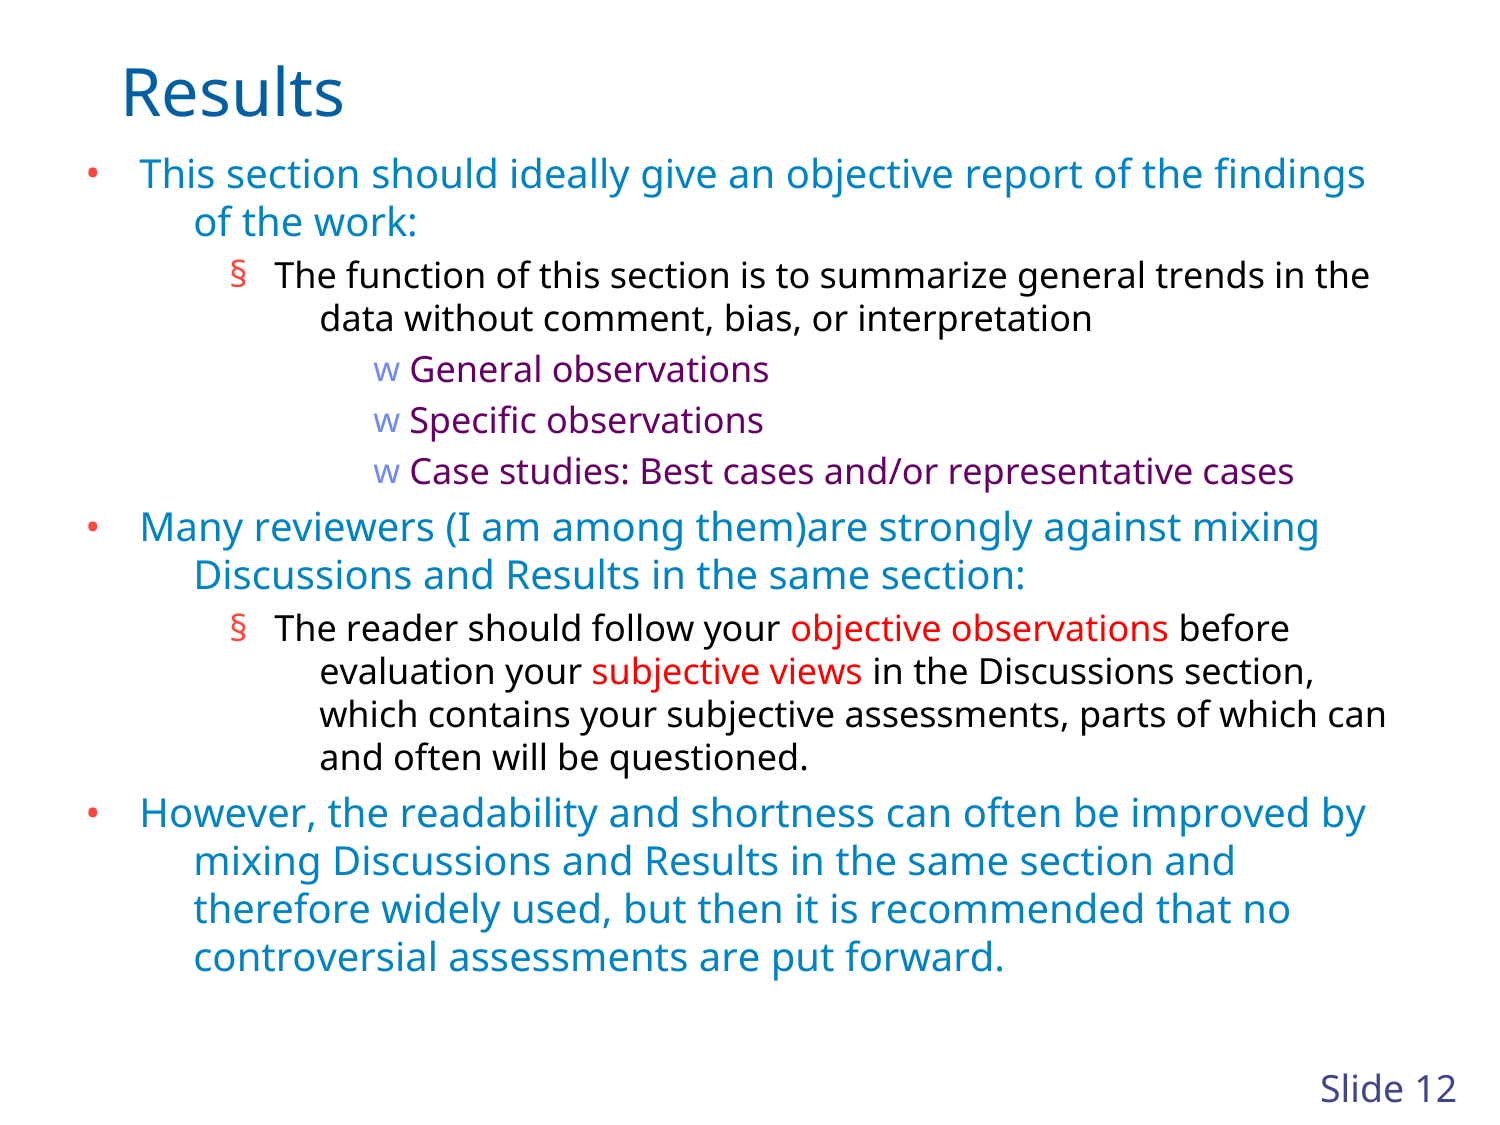

# Results
This section should ideally give an objective report of the findings of the work:
The function of this section is to summarize general trends in the data without comment, bias, or interpretation
General observations
Specific observations
Case studies: Best cases and/or representative cases
Many reviewers (I am among them)are strongly against mixing Discussions and Results in the same section:
The reader should follow your objective observations before evaluation your subjective views in the Discussions section, which contains your subjective assessments, parts of which can and often will be questioned.
However, the readability and shortness can often be improved by mixing Discussions and Results in the same section and therefore widely used, but then it is recommended that no controversial assessments are put forward.